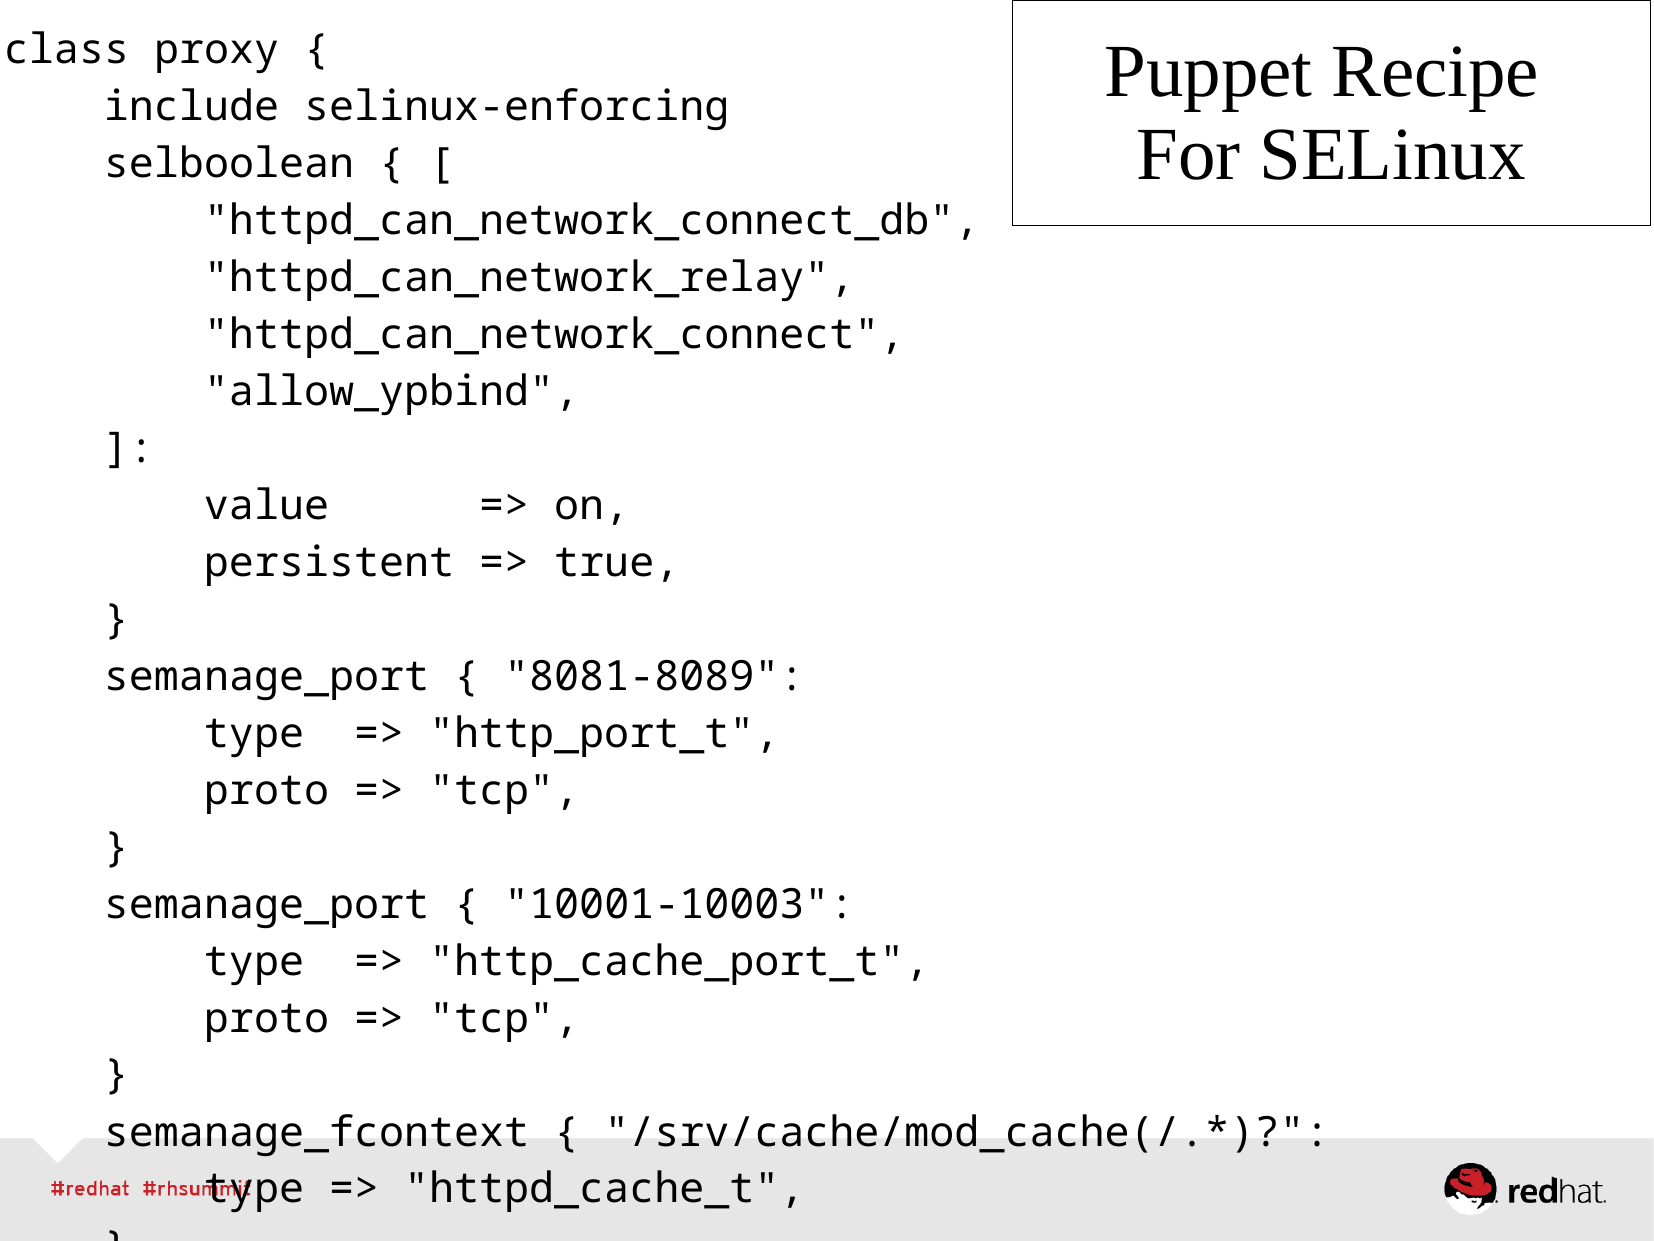

Puppet Recipe
For SELinux
class proxy {
 include selinux-enforcing
 selboolean { [
 "httpd_can_network_connect_db",
 "httpd_can_network_relay",
 "httpd_can_network_connect",
 "allow_ypbind",
 ]:
 value => on,
 persistent => true,
 }
 semanage_port { "8081-8089":
 type => "http_port_t",
 proto => "tcp",
 }
 semanage_port { "10001-10003":
 type => "http_cache_port_t",
 proto => "tcp",
 }
 semanage_fcontext { "/srv/cache/mod_cache(/.*)?":
 type => "httpd_cache_t",
 }
}